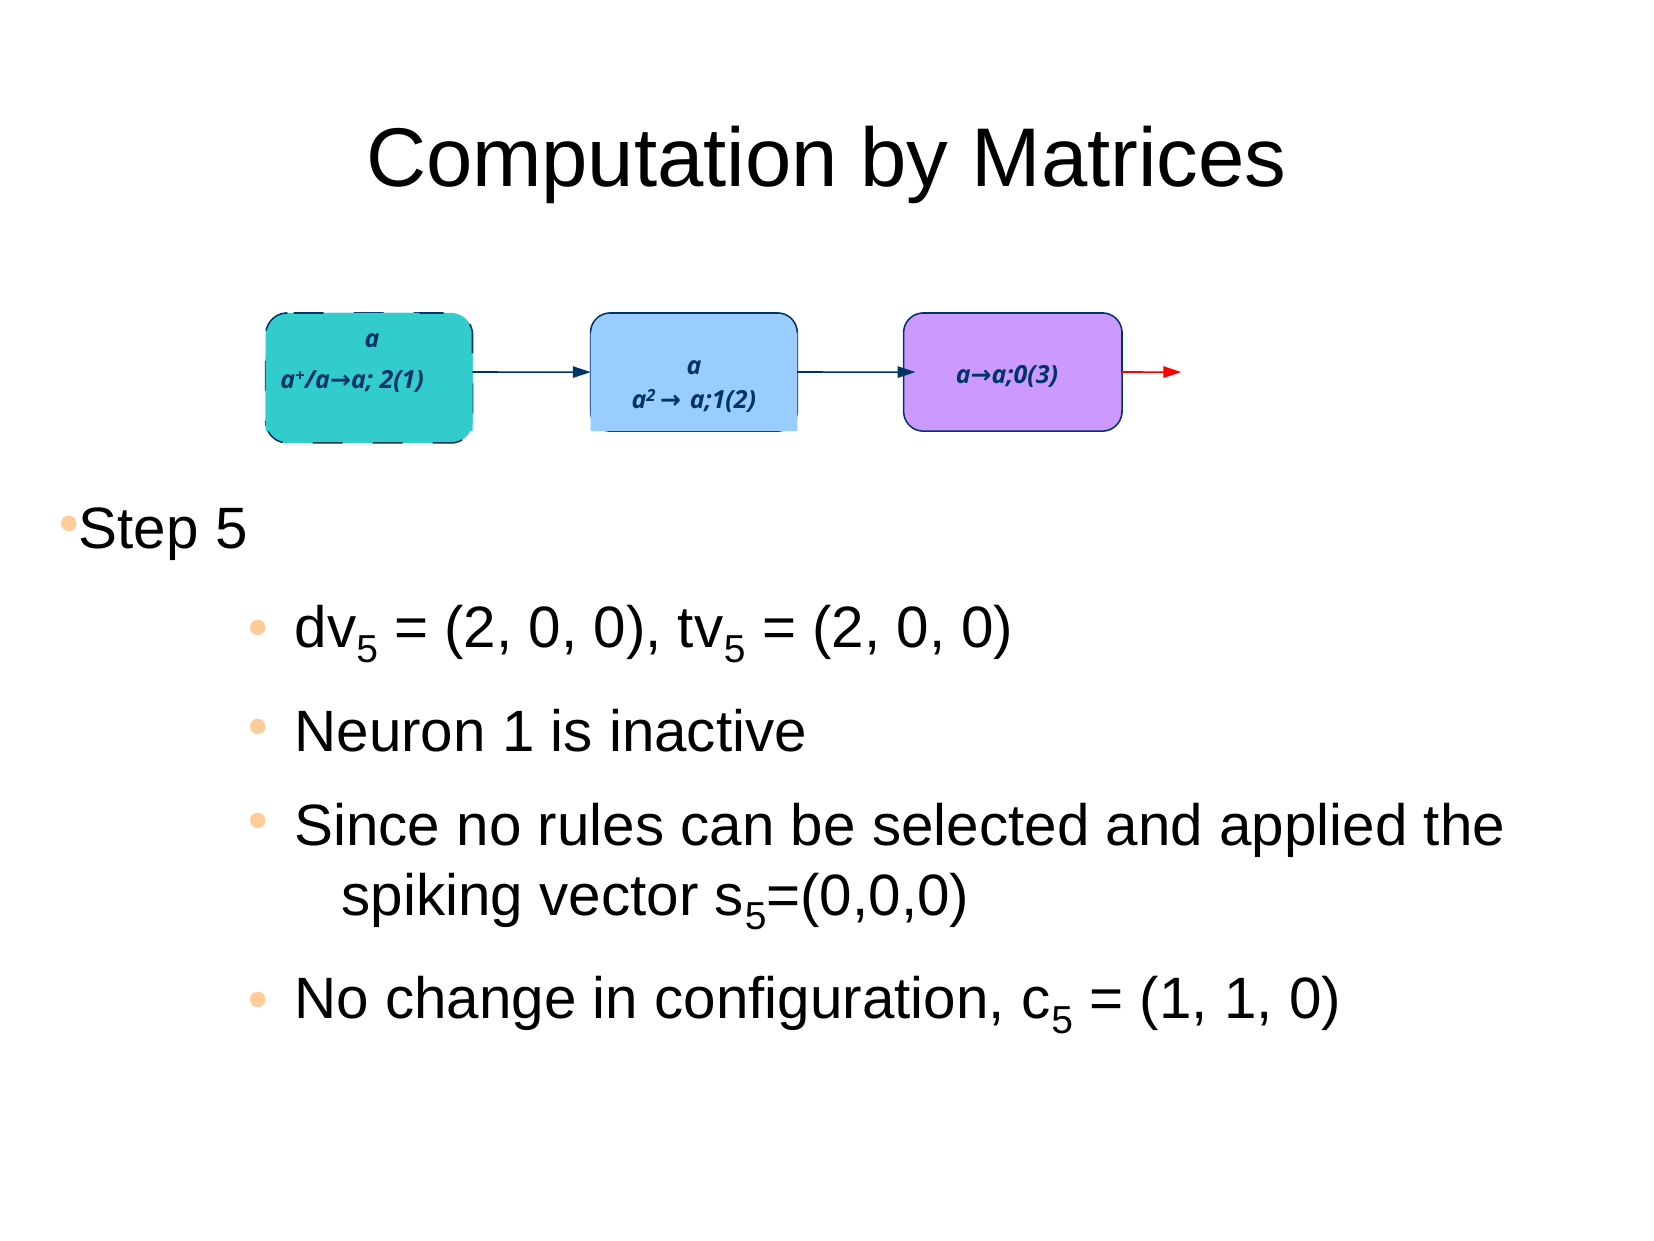

# Computation by Matrices
Step 5
dv5 = (2, 0, 0), tv5 = (2, 0, 0)
Neuron 1 is inactive
Since no rules can be selected and applied the spiking vector s5=(0,0,0)
No change in configuration, c5 = (1, 1, 0)
a
a+/a→a; 2(1)
a
a2 → a;1(2)
a→a;0(3)